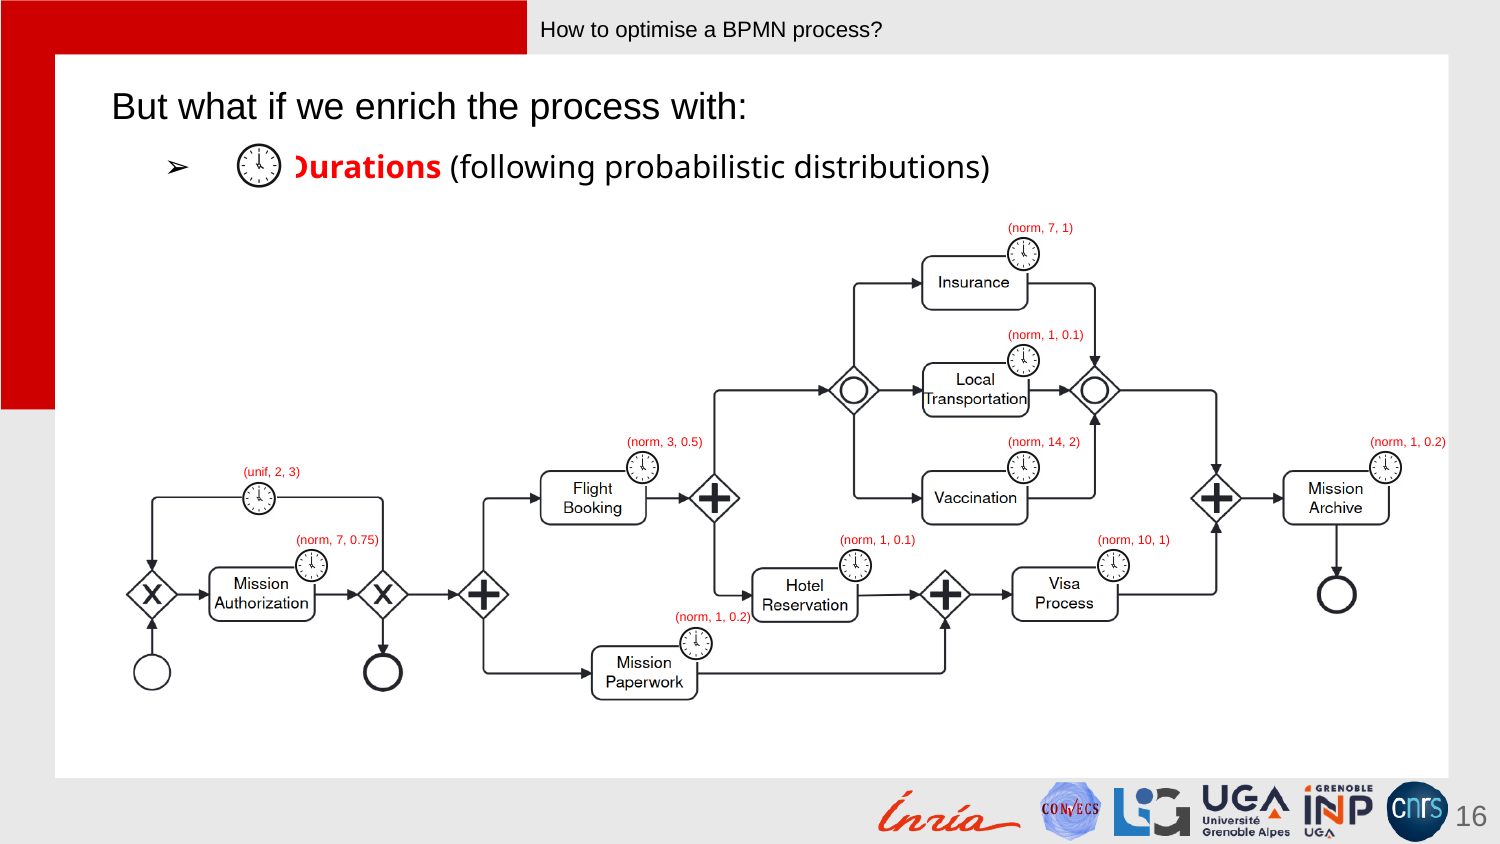

# How to optimise a BPMN process?
But what if we enrich the process with:
 Durations (following probabilistic distributions)
(norm, 7, 1)
(norm, 1, 0.1)
(norm, 14, 2)
(norm, 1, 0.2)
(norm, 3, 0.5)
(unif, 2, 3)
(norm, 7, 0.75)
(norm, 1, 0.1)
(norm, 10, 1)
(norm, 1, 0.2)
16